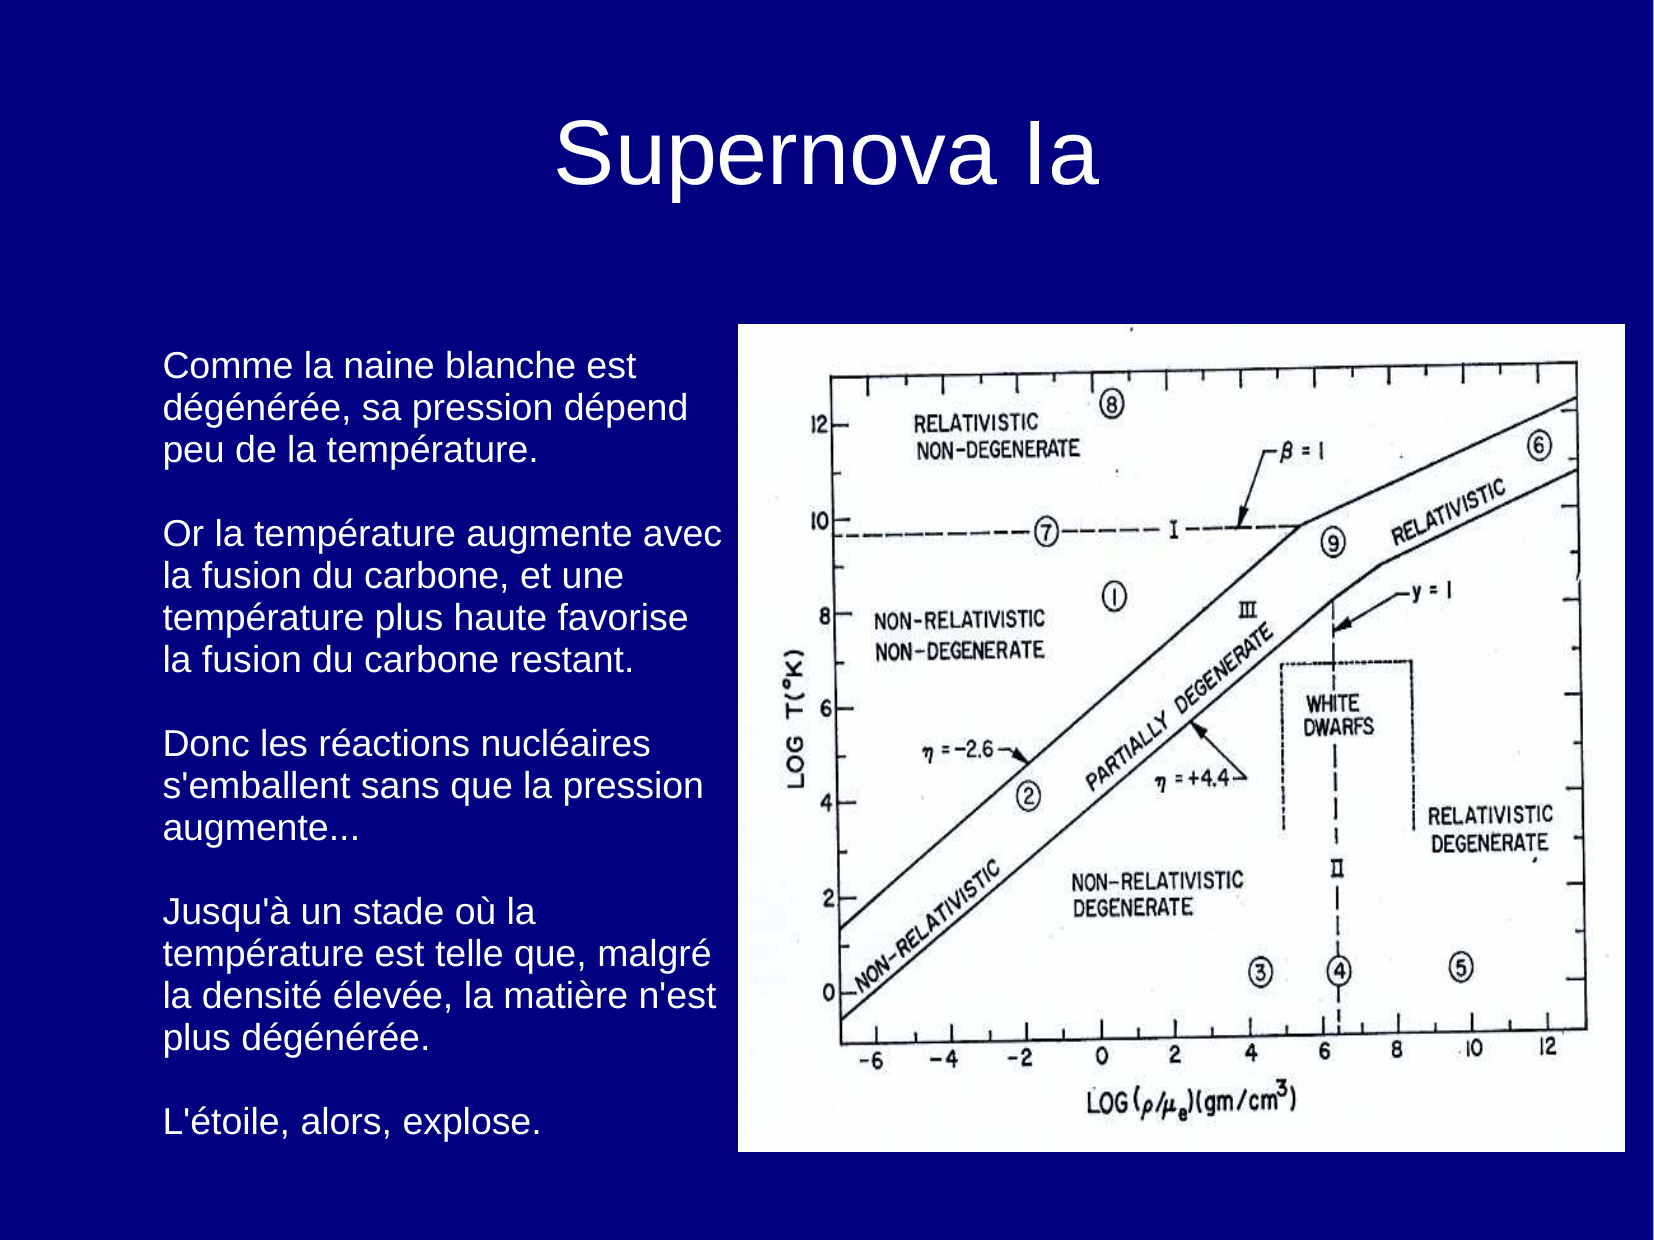

# Supernova Ia
Comme la naine blanche est dégénérée, sa pression dépend peu de la température.
Or la température augmente avec la fusion du carbone, et une température plus haute favorise la fusion du carbone restant.
Donc les réactions nucléaires s'emballent sans que la pression augmente...
Jusqu'à un stade où la température est telle que, malgré la densité élevée, la matière n'est plus dégénérée.
L'étoile, alors, explose.